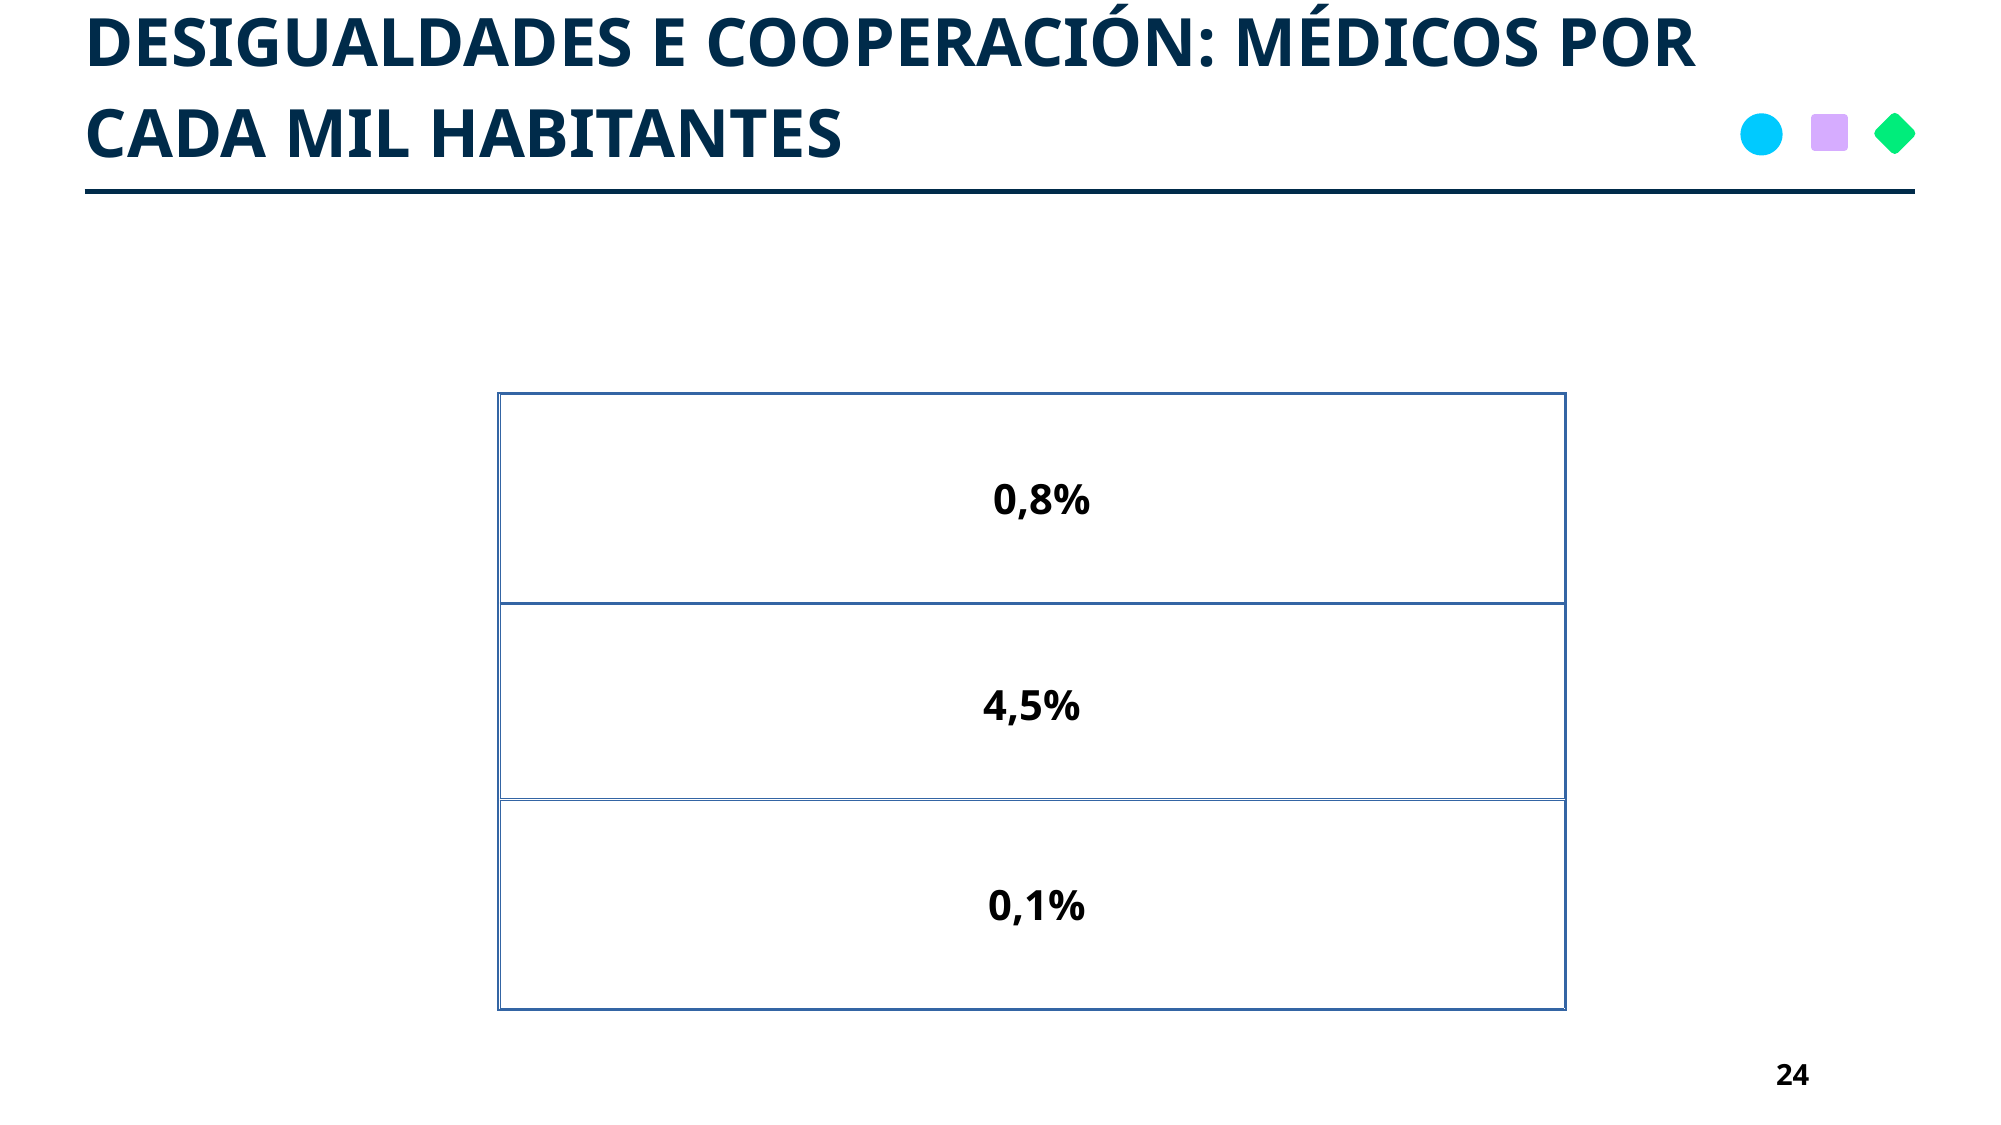

# DESIGUALDADES E COOPERACIÓN: MÉDICOS POR CADA MIL HABITANTES
| 0,8% |
| --- |
| 4,5% |
| 0,1% |